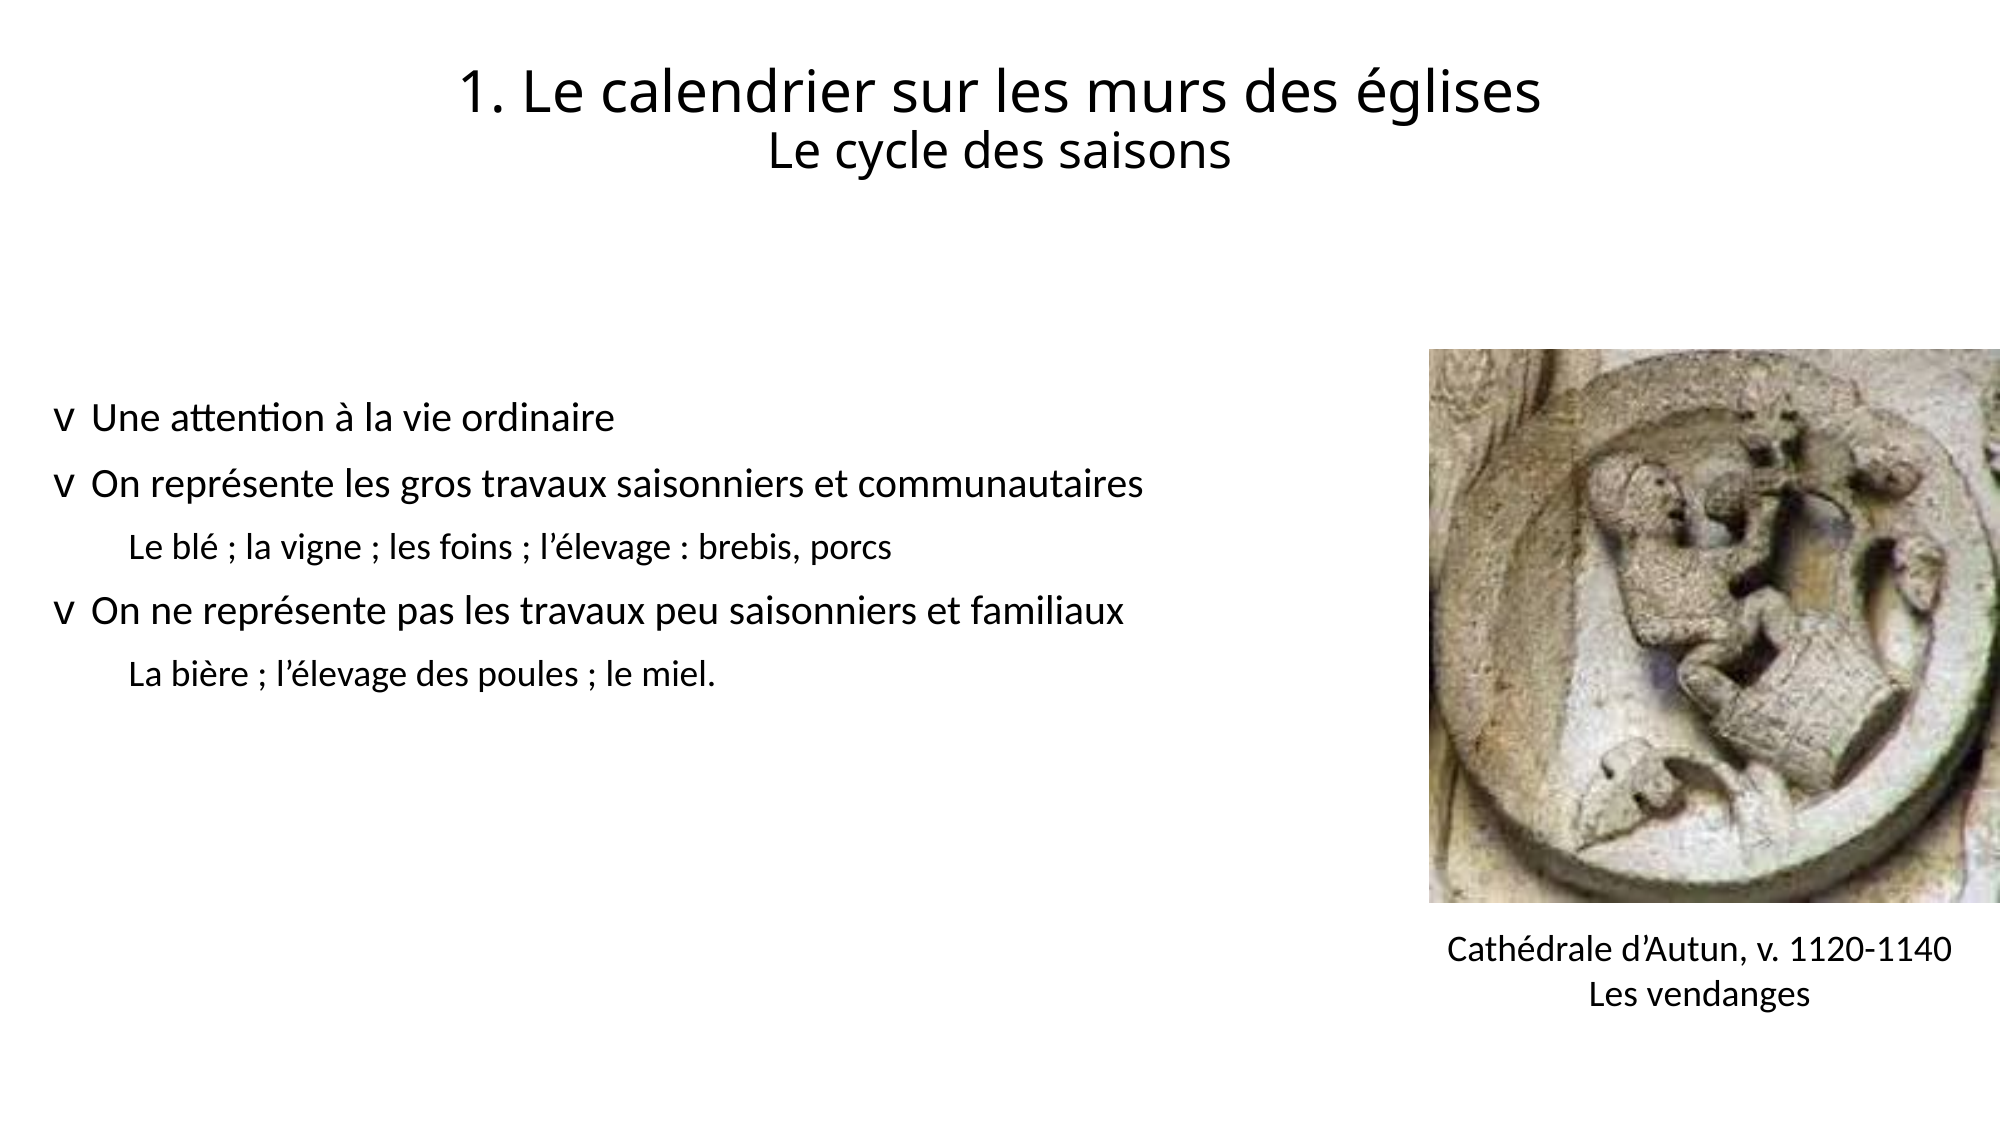

# 1. Le calendrier sur les murs des églises Le cycle des saisons
Une attention à la vie ordinaire
On représente les gros travaux saisonniers et communautaires
	Le blé ; la vigne ; les foins ; l’élevage : brebis, porcs
On ne représente pas les travaux peu saisonniers et familiaux
	La bière ; l’élevage des poules ; le miel.
Cathédrale d’Autun, v. 1120-1140
Les vendanges